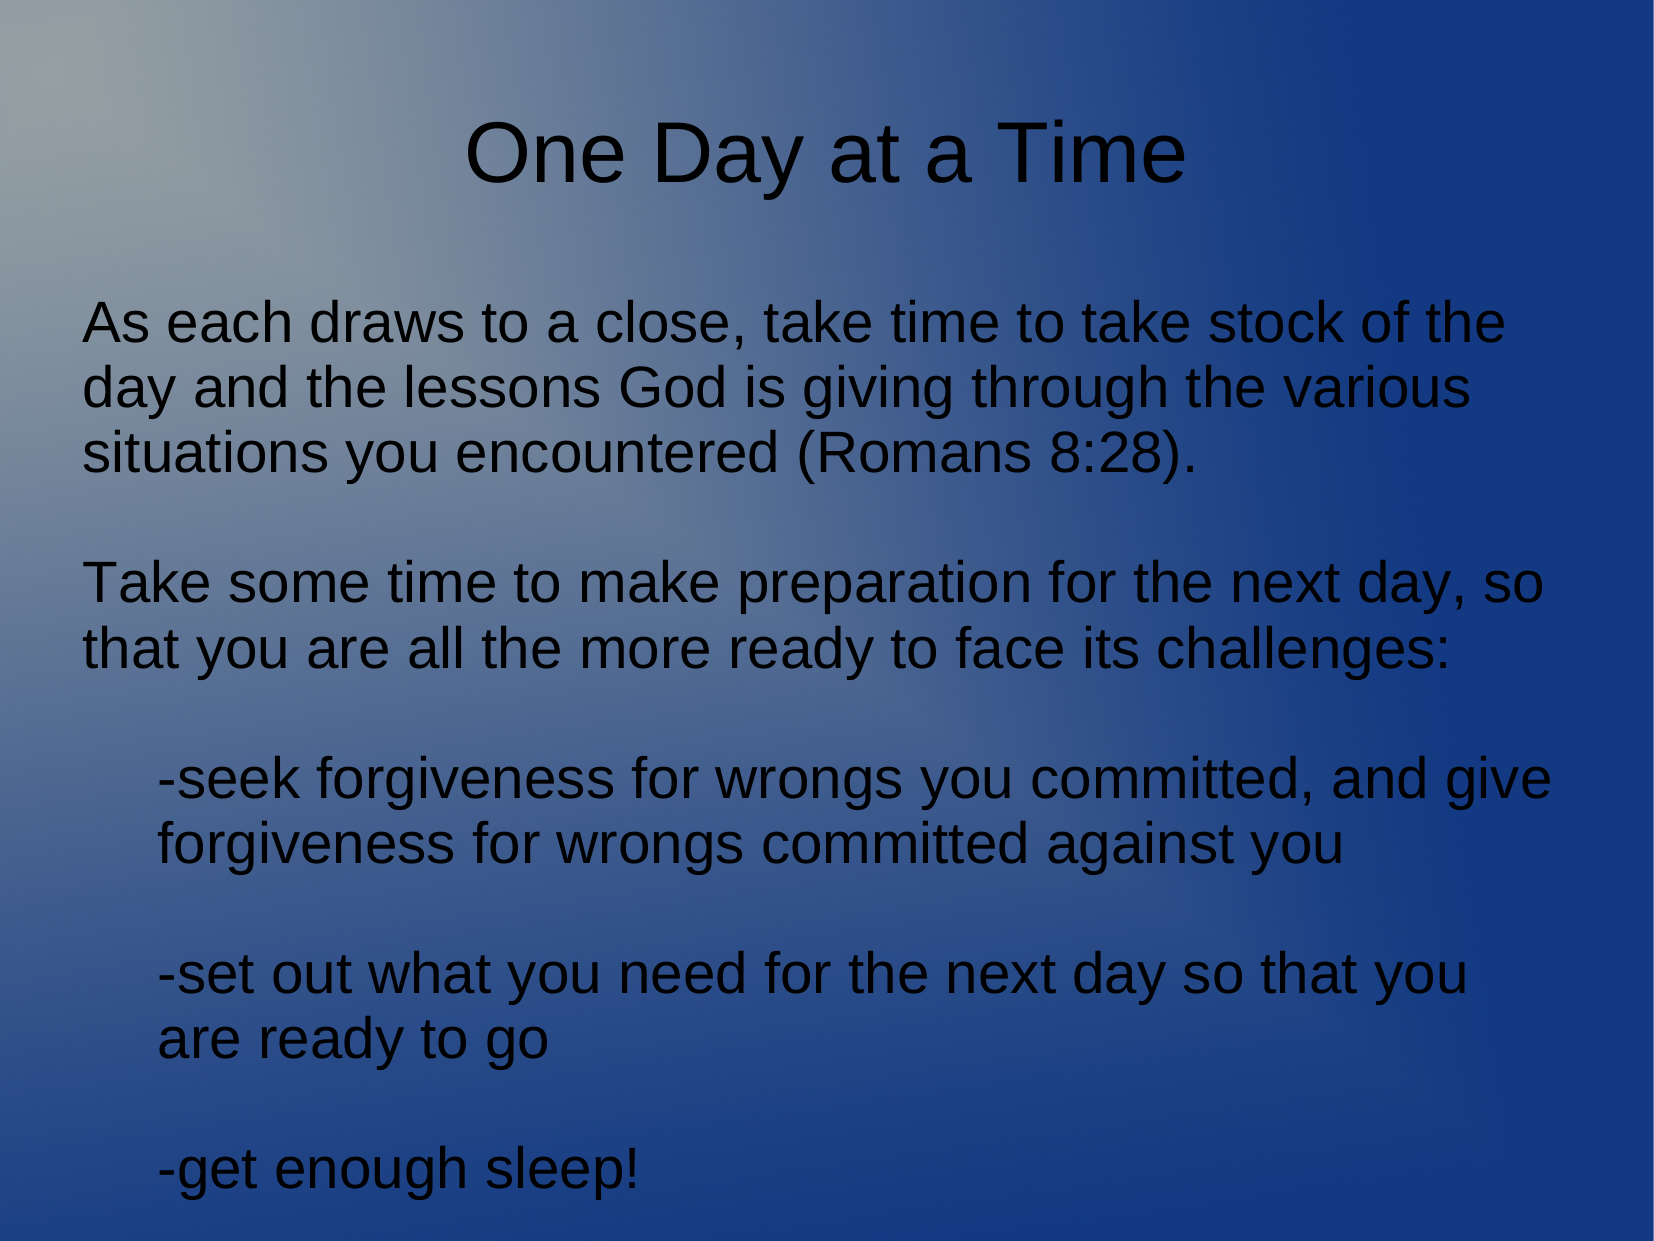

# One Day at a Time
As each draws to a close, take time to take stock of the day and the lessons God is giving through the various situations you encountered (Romans 8:28).
Take some time to make preparation for the next day, so that you are all the more ready to face its challenges:
	-seek forgiveness for wrongs you committed, and give 	forgiveness for wrongs committed against you
	-set out what you need for the next day so that you 		are ready to go
	-get enough sleep!